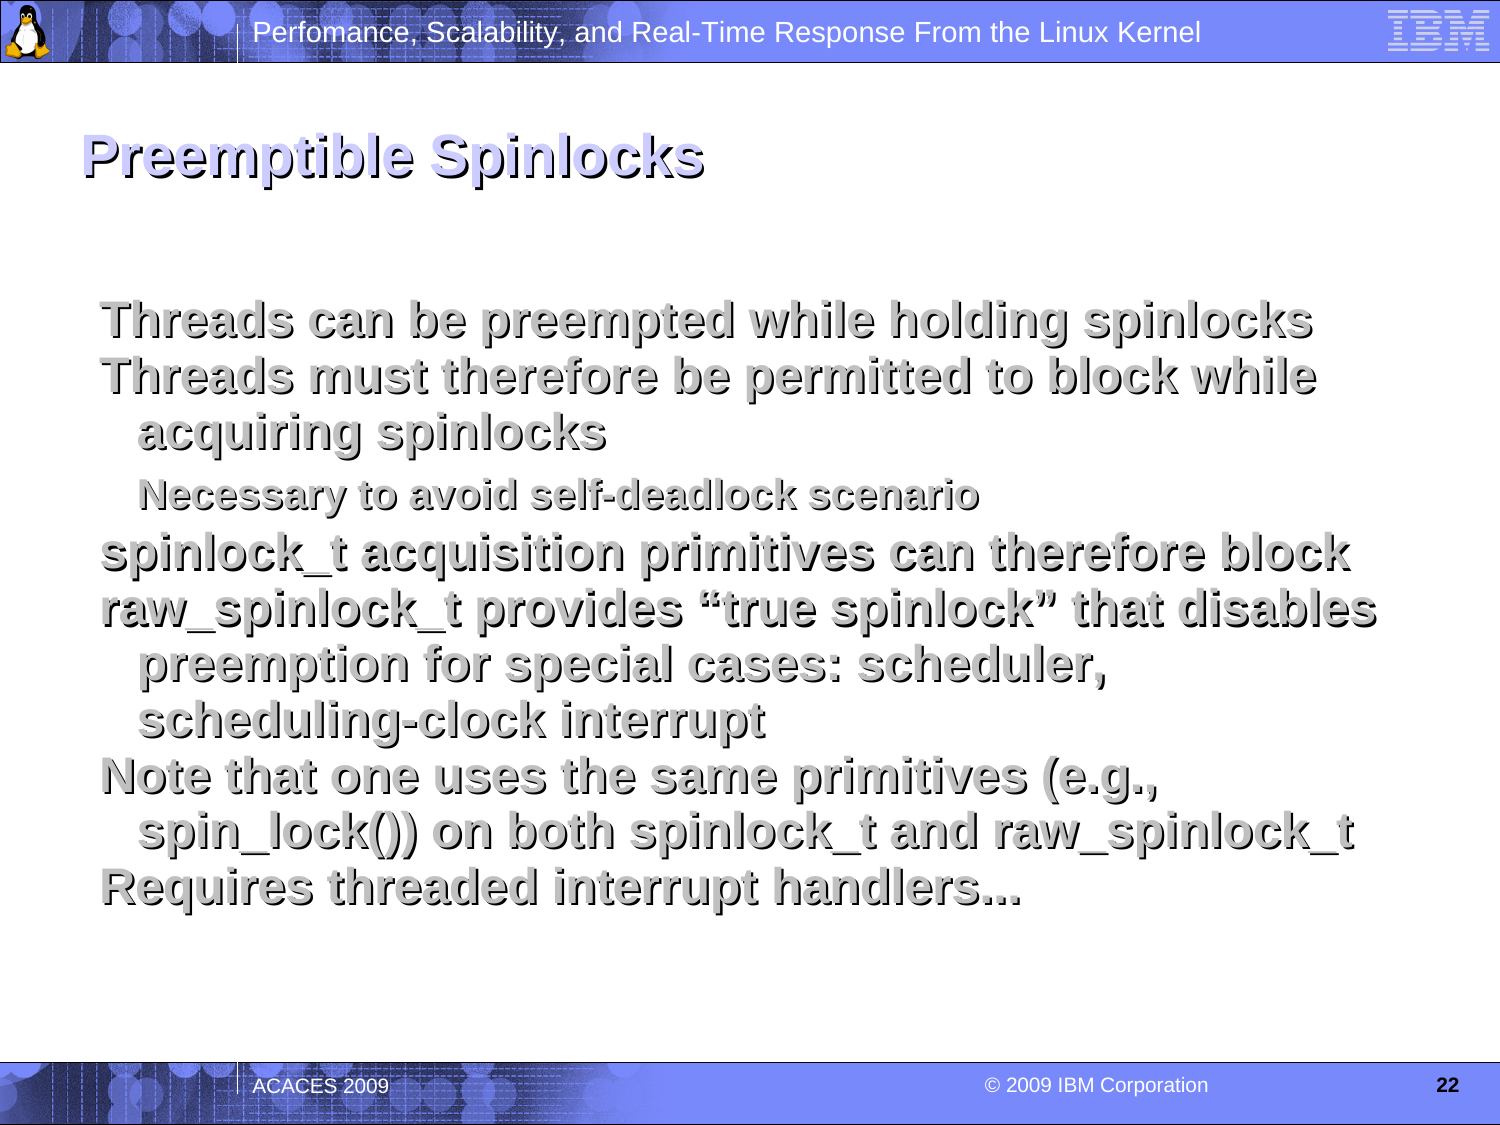

# Preemptible Spinlocks
Threads can be preempted while holding spinlocks
Threads must therefore be permitted to block while acquiring spinlocks
Necessary to avoid self-deadlock scenario
spinlock_t acquisition primitives can therefore block
raw_spinlock_t provides “true spinlock” that disables preemption for special cases: scheduler, scheduling-clock interrupt
Note that one uses the same primitives (e.g., spin_lock()) on both spinlock_t and raw_spinlock_t
Requires threaded interrupt handlers...
22